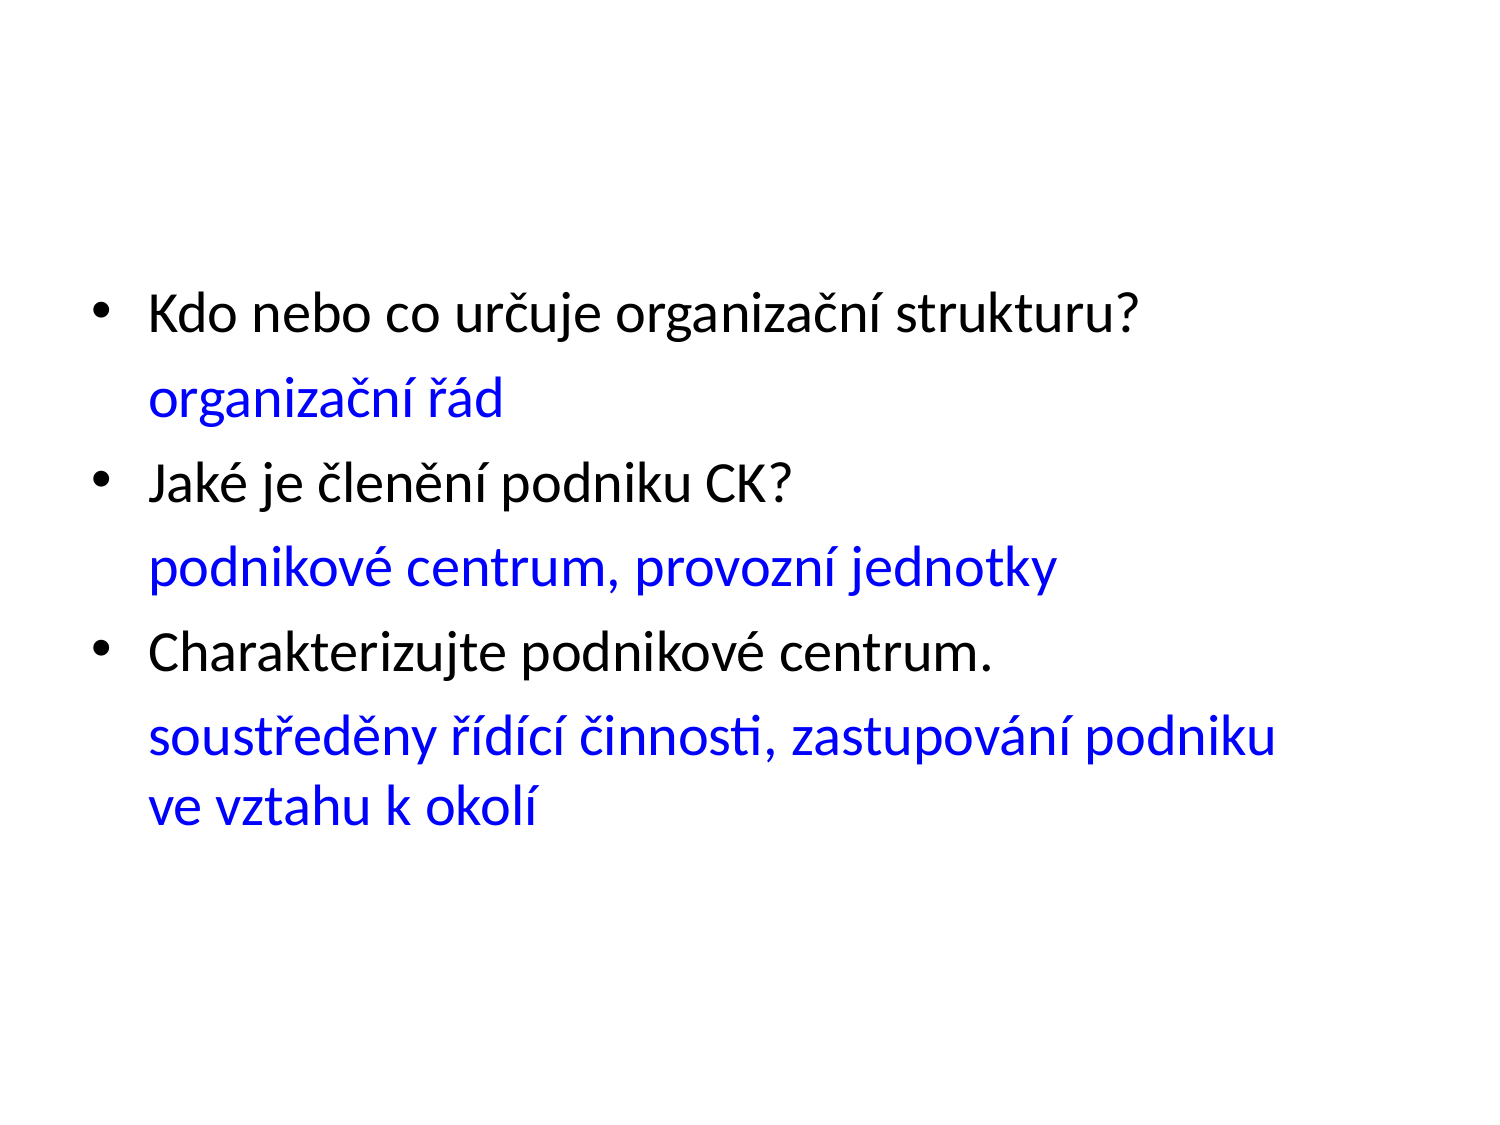

# Kdo nebo co určuje organizační strukturu?
	organizační řád
Jaké je členění podniku CK?
	podnikové centrum, provozní jednotky
Charakterizujte podnikové centrum.
	soustředěny řídící činnosti, zastupování podniku
ve vztahu k okolí